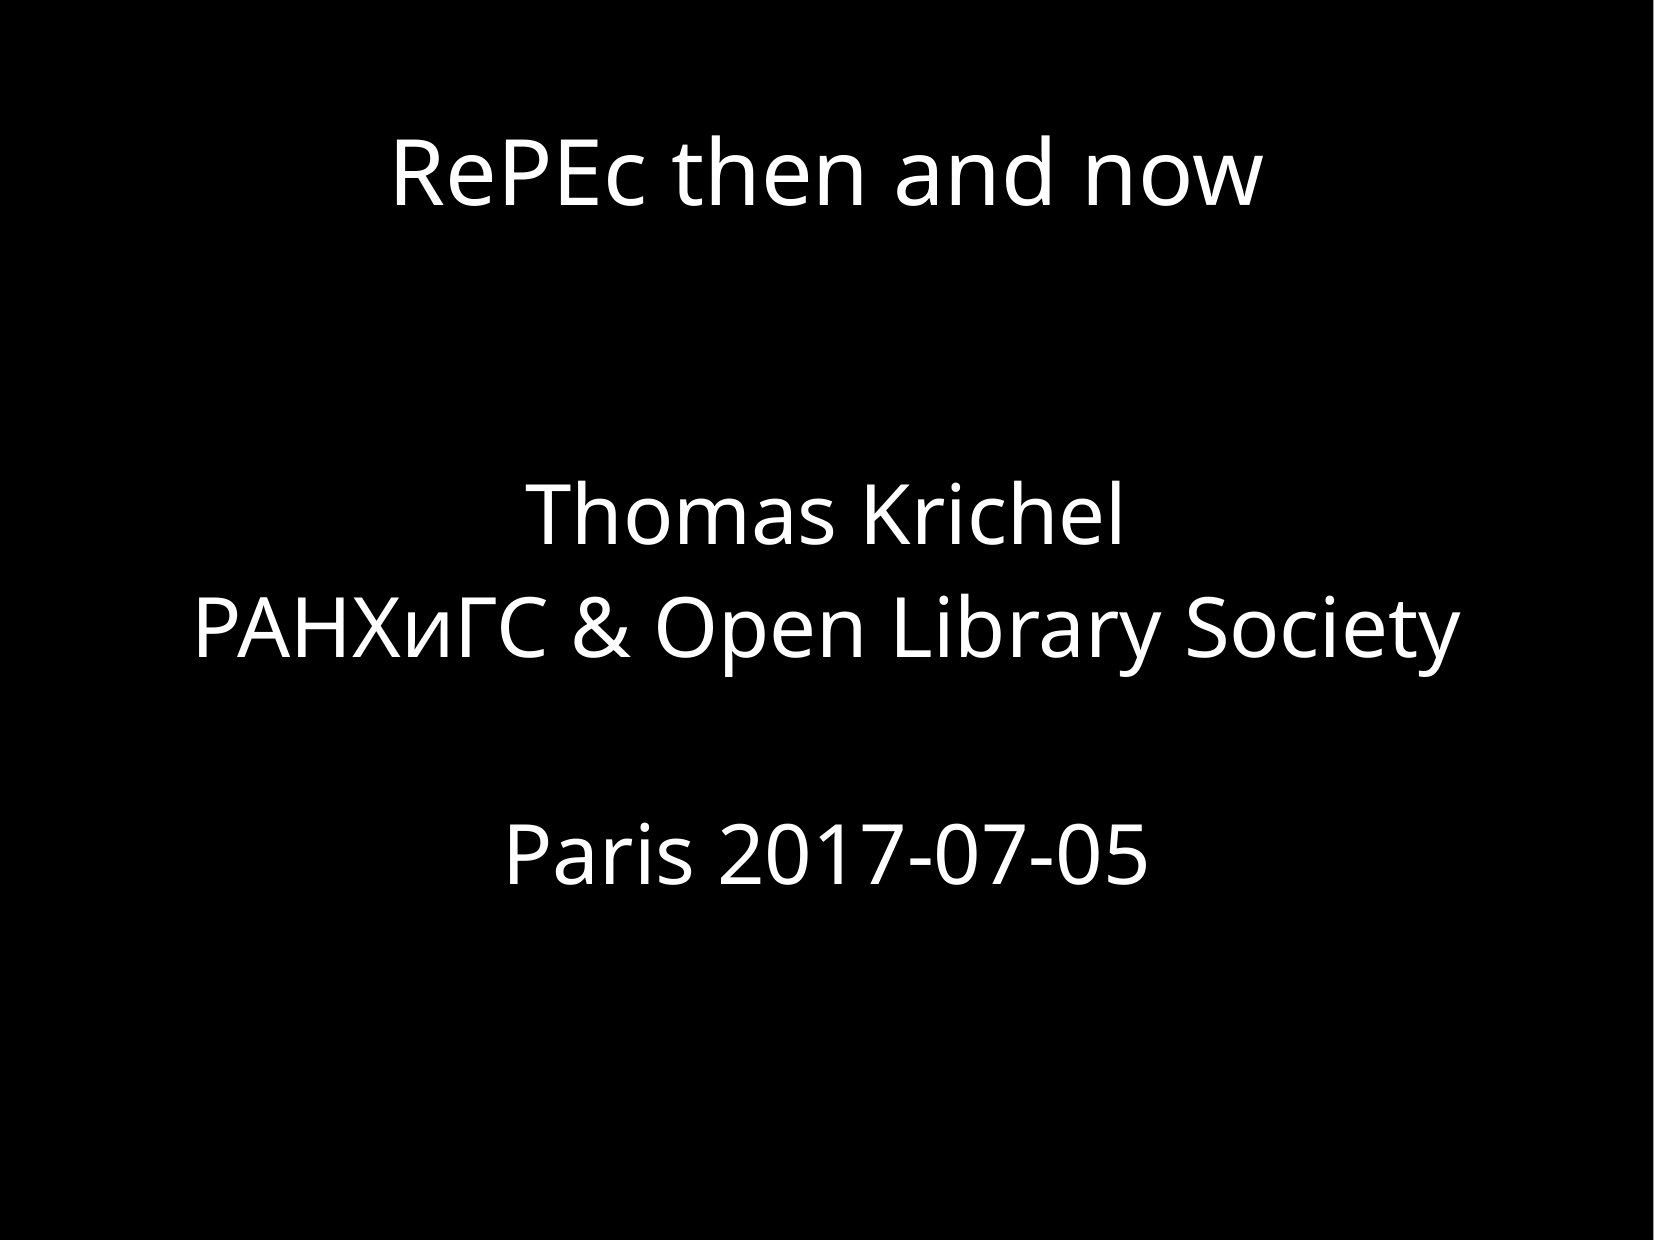

# RePEc then and now
Thomas Krichel
РАНХиГС & Open Library Society
Paris 2017-07-05